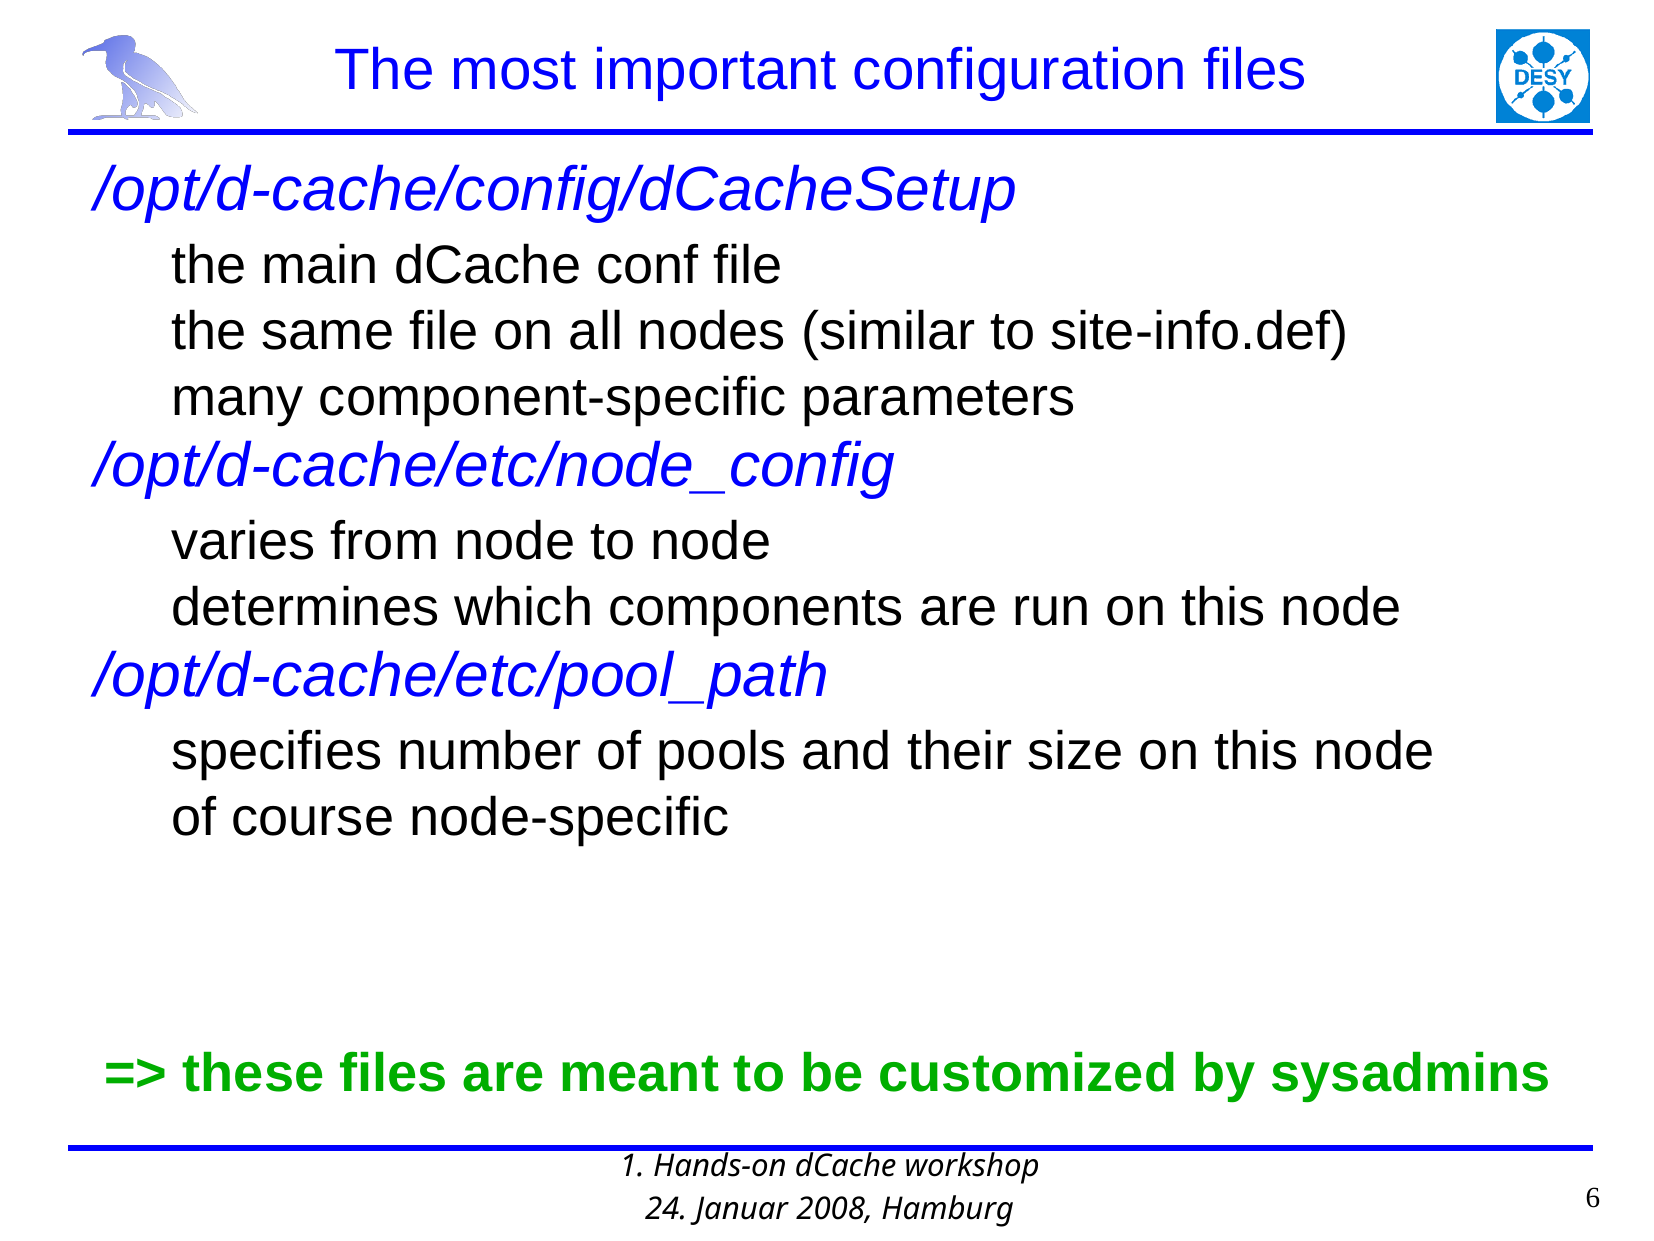

# The most important configuration files
/opt/d-cache/config/dCacheSetup
the main dCache conf file
the same file on all nodes (similar to site-info.def)
many component-specific parameters
/opt/d-cache/etc/node_config
varies from node to node
determines which components are run on this node
/opt/d-cache/etc/pool_path
specifies number of pools and their size on this node
of course node-specific
=> these files are meant to be customized by sysadmins
6